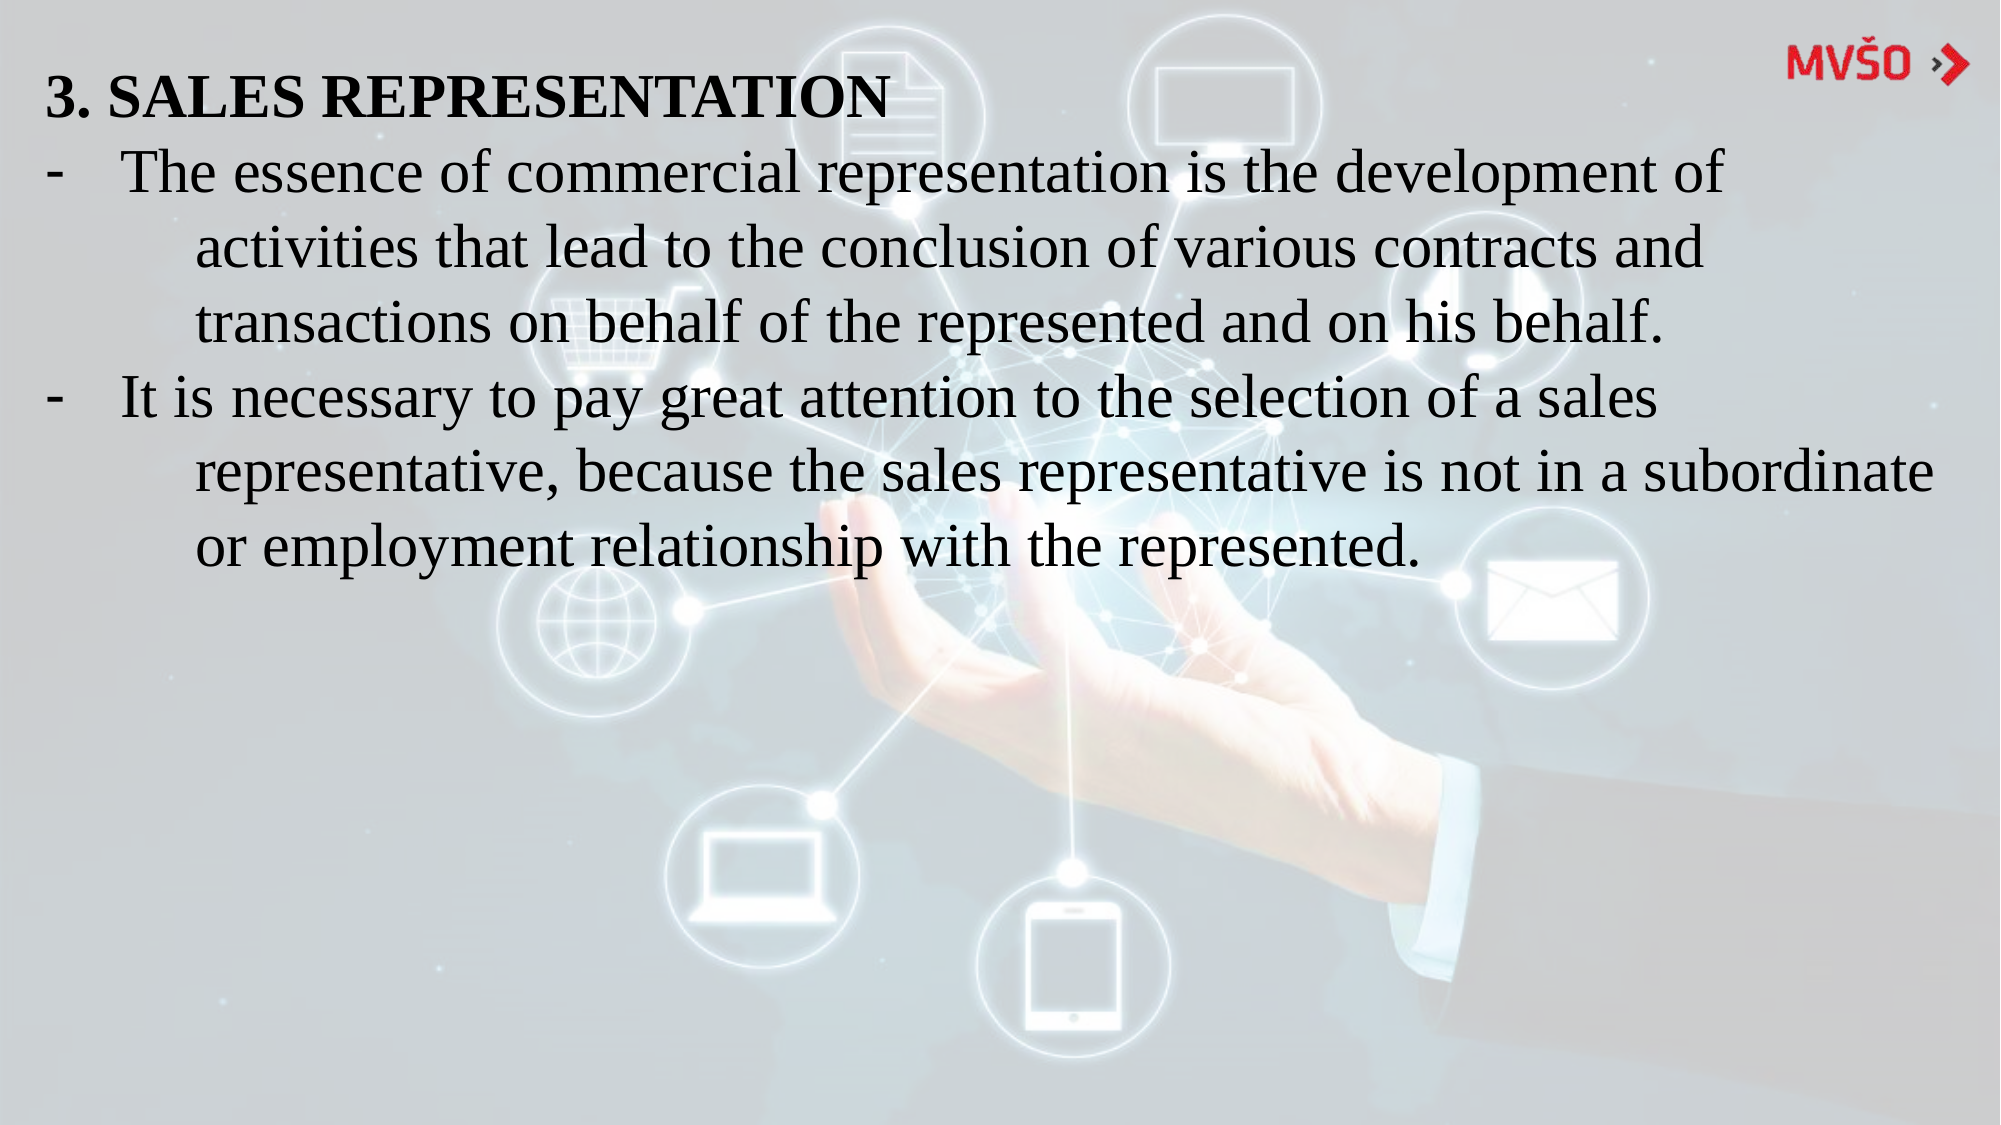

3. SALES REPRESENTATION
The essence of commercial representation is the development of activities that lead to the conclusion of various contracts and transactions on behalf of the represented and on his behalf.
It is necessary to pay great attention to the selection of a sales representative, because the sales representative is not in a subordinate or employment relationship with the represented.